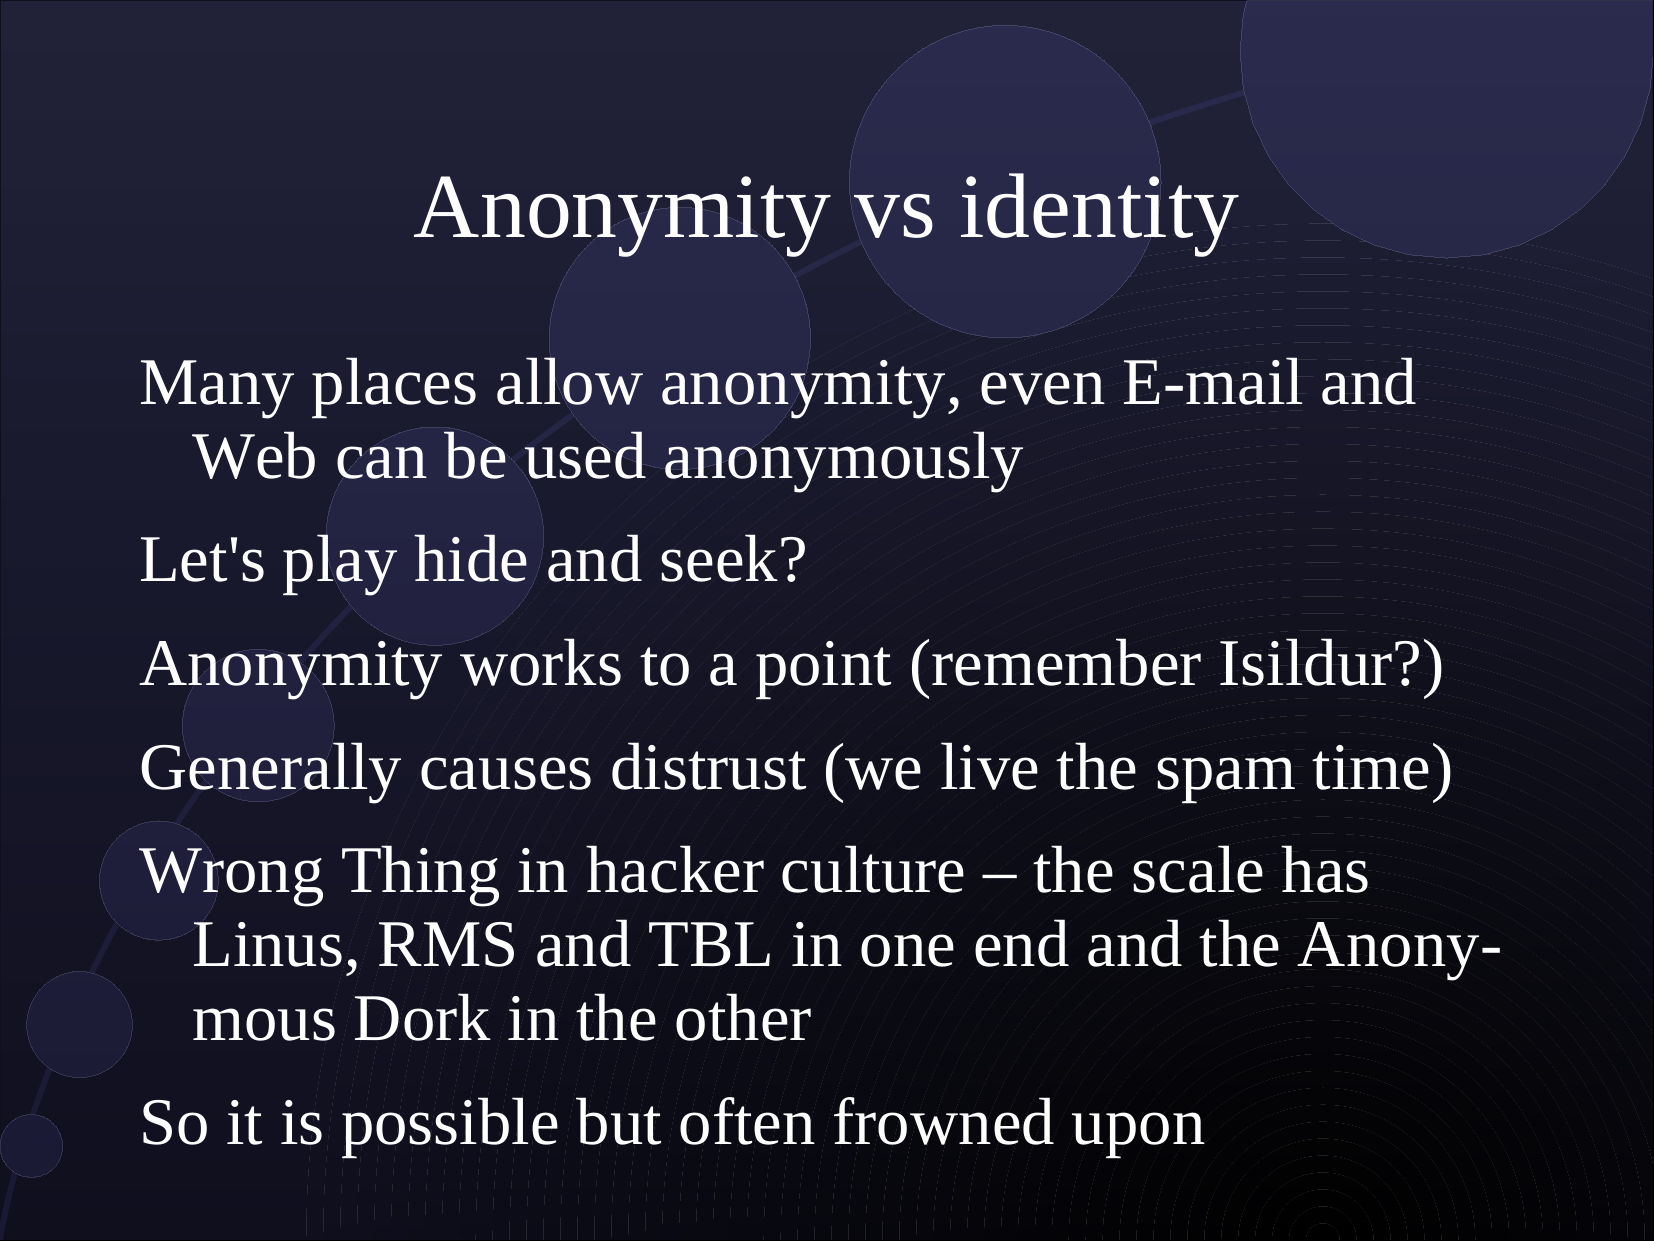

# Anonymity vs identity
Many places allow anonymity, even E-mail and Web can be used anonymously
Let's play hide and seek?
Anonymity works to a point (remember Isildur?)
Generally causes distrust (we live the spam time)
Wrong Thing in hacker culture – the scale has Linus, RMS and TBL in one end and the Anony- mous Dork in the other
So it is possible but often frowned upon